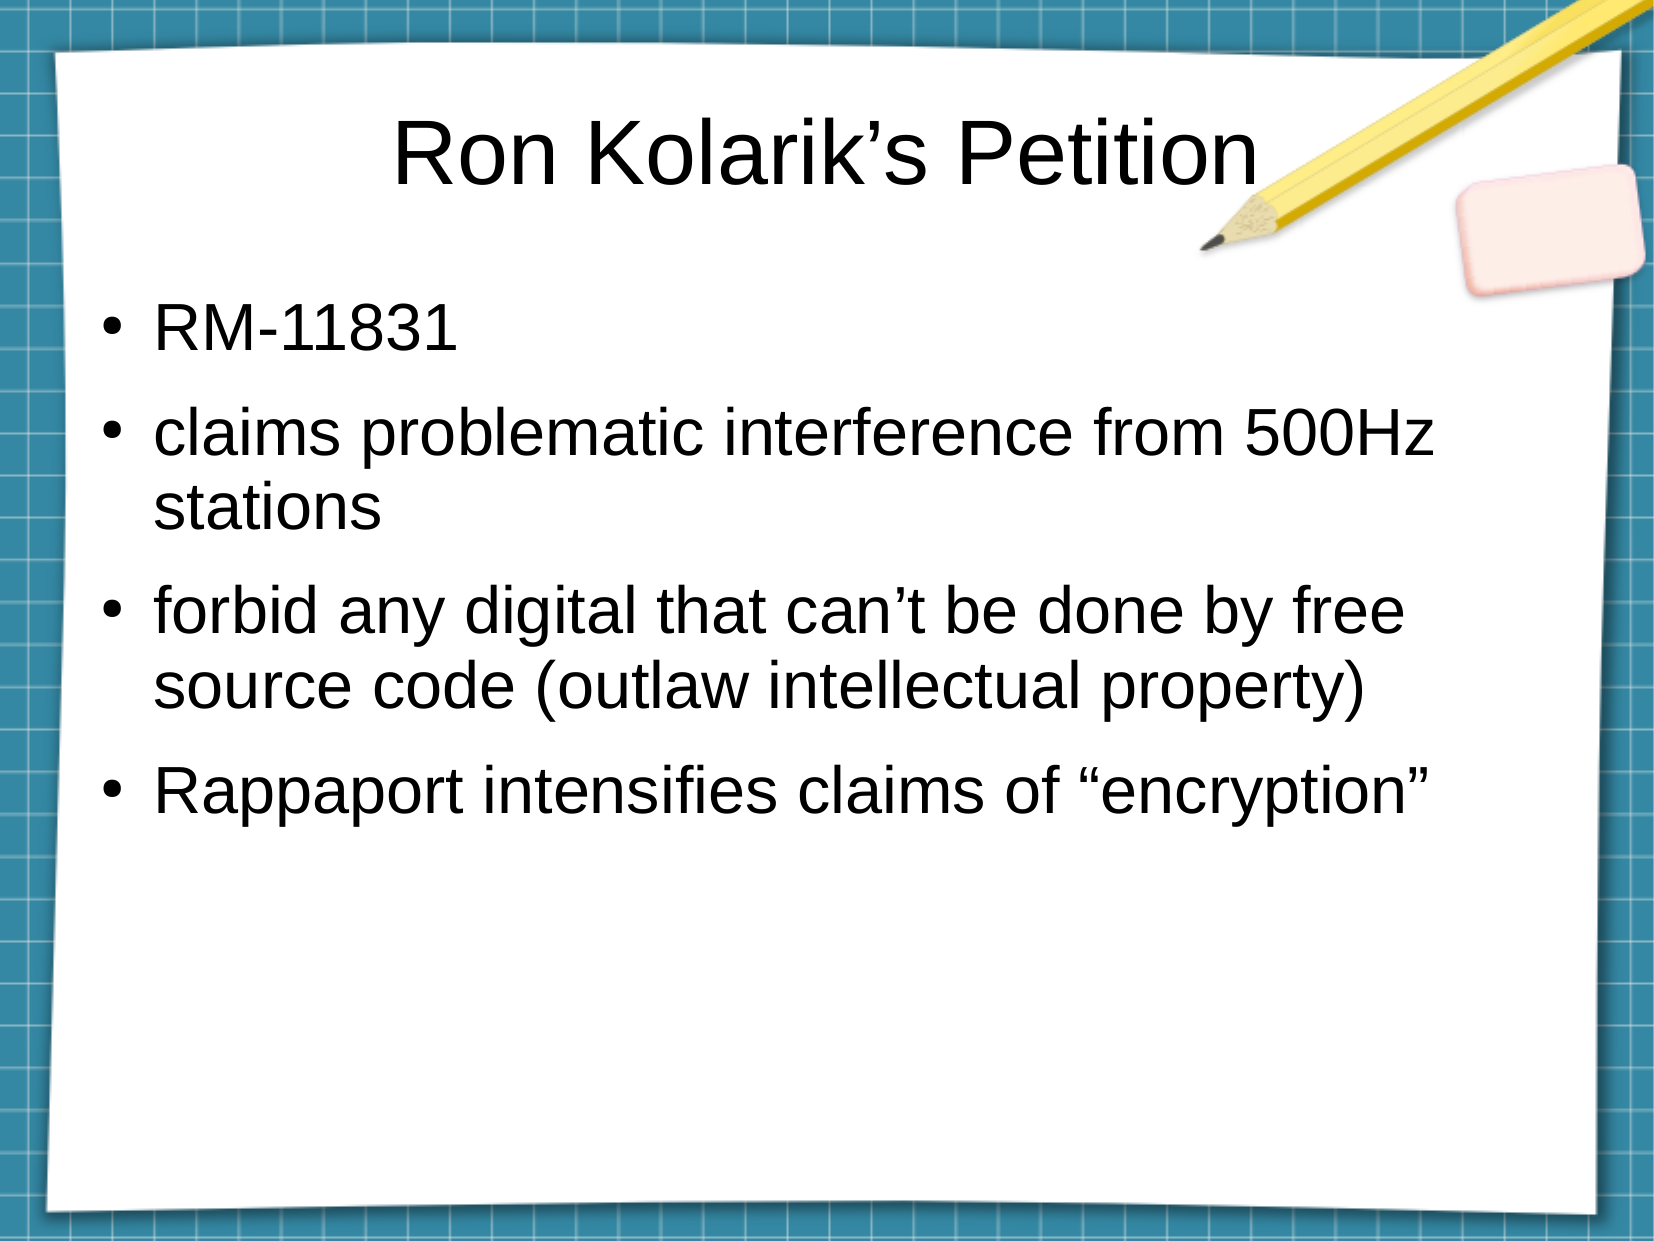

# Ron Kolarik’s Petition
RM-11831
claims problematic interference from 500Hz stations
forbid any digital that can’t be done by free source code (outlaw intellectual property)
Rappaport intensifies claims of “encryption”